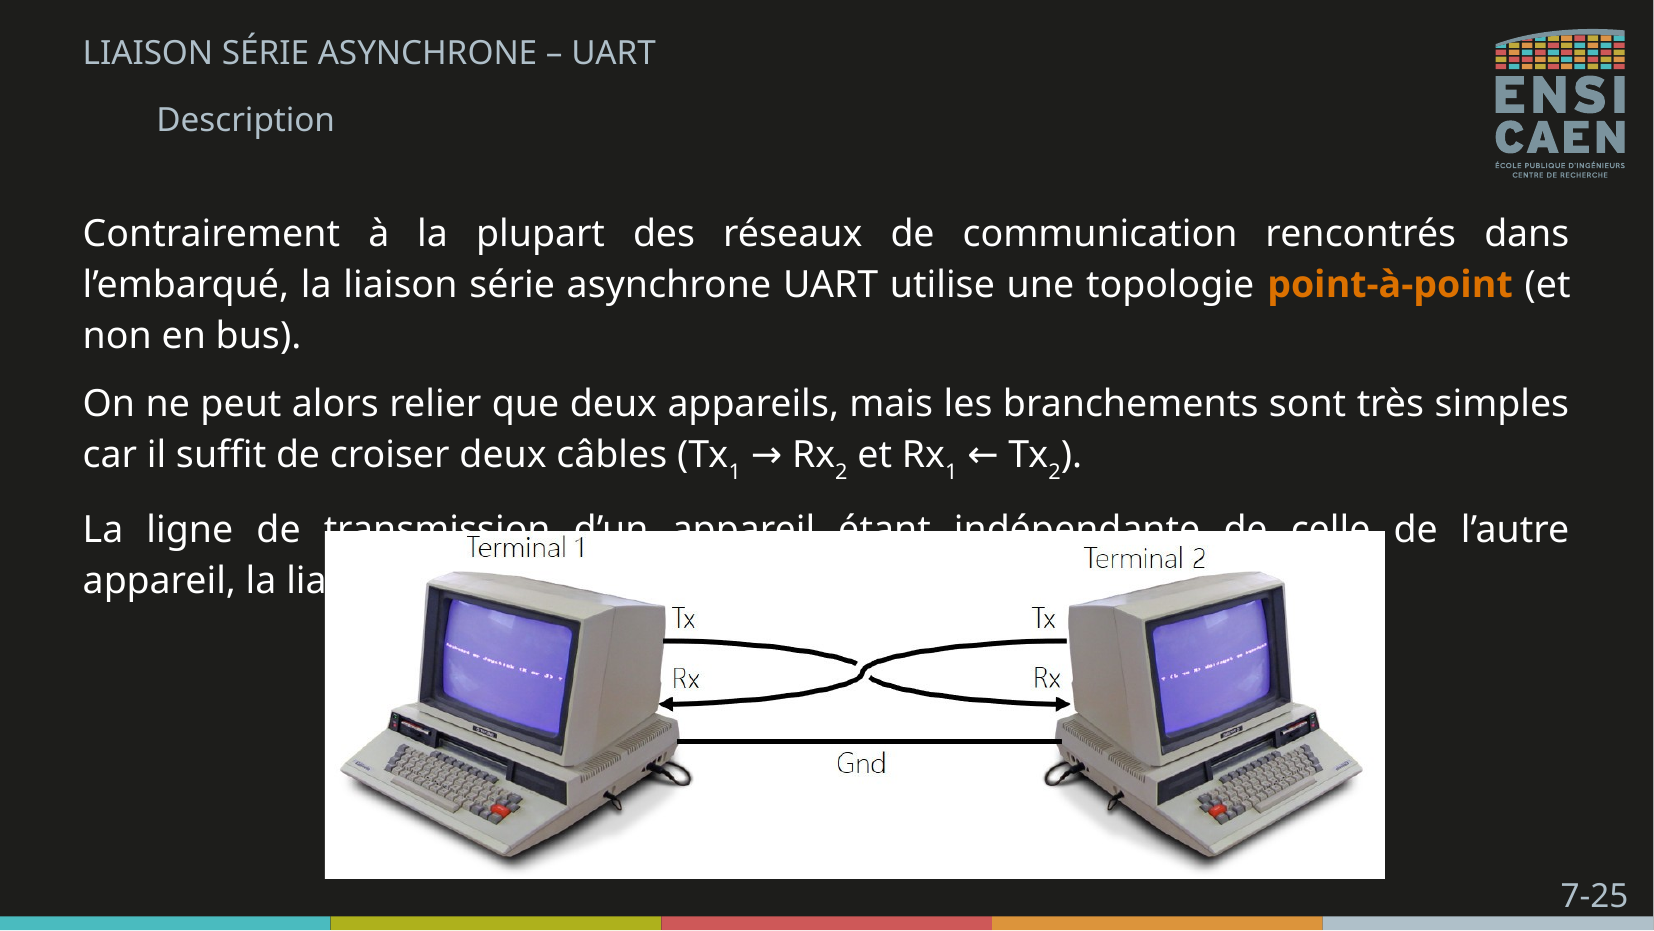

# LIAISON SÉRIE ASYNCHRONE – UART Description
Contrairement à la plupart des réseaux de communication rencontrés dans l’embarqué, la liaison série asynchrone UART utilise une topologie point-à-point (et non en bus).
On ne peut alors relier que deux appareils, mais les branchements sont très simples car il suffit de croiser deux câbles (Tx1 → Rx2 et Rx1 ← Tx2).
La ligne de transmission d’un appareil étant indépendante de celle de l’autre appareil, la liaison série opère en mode de transmission full-duplex.